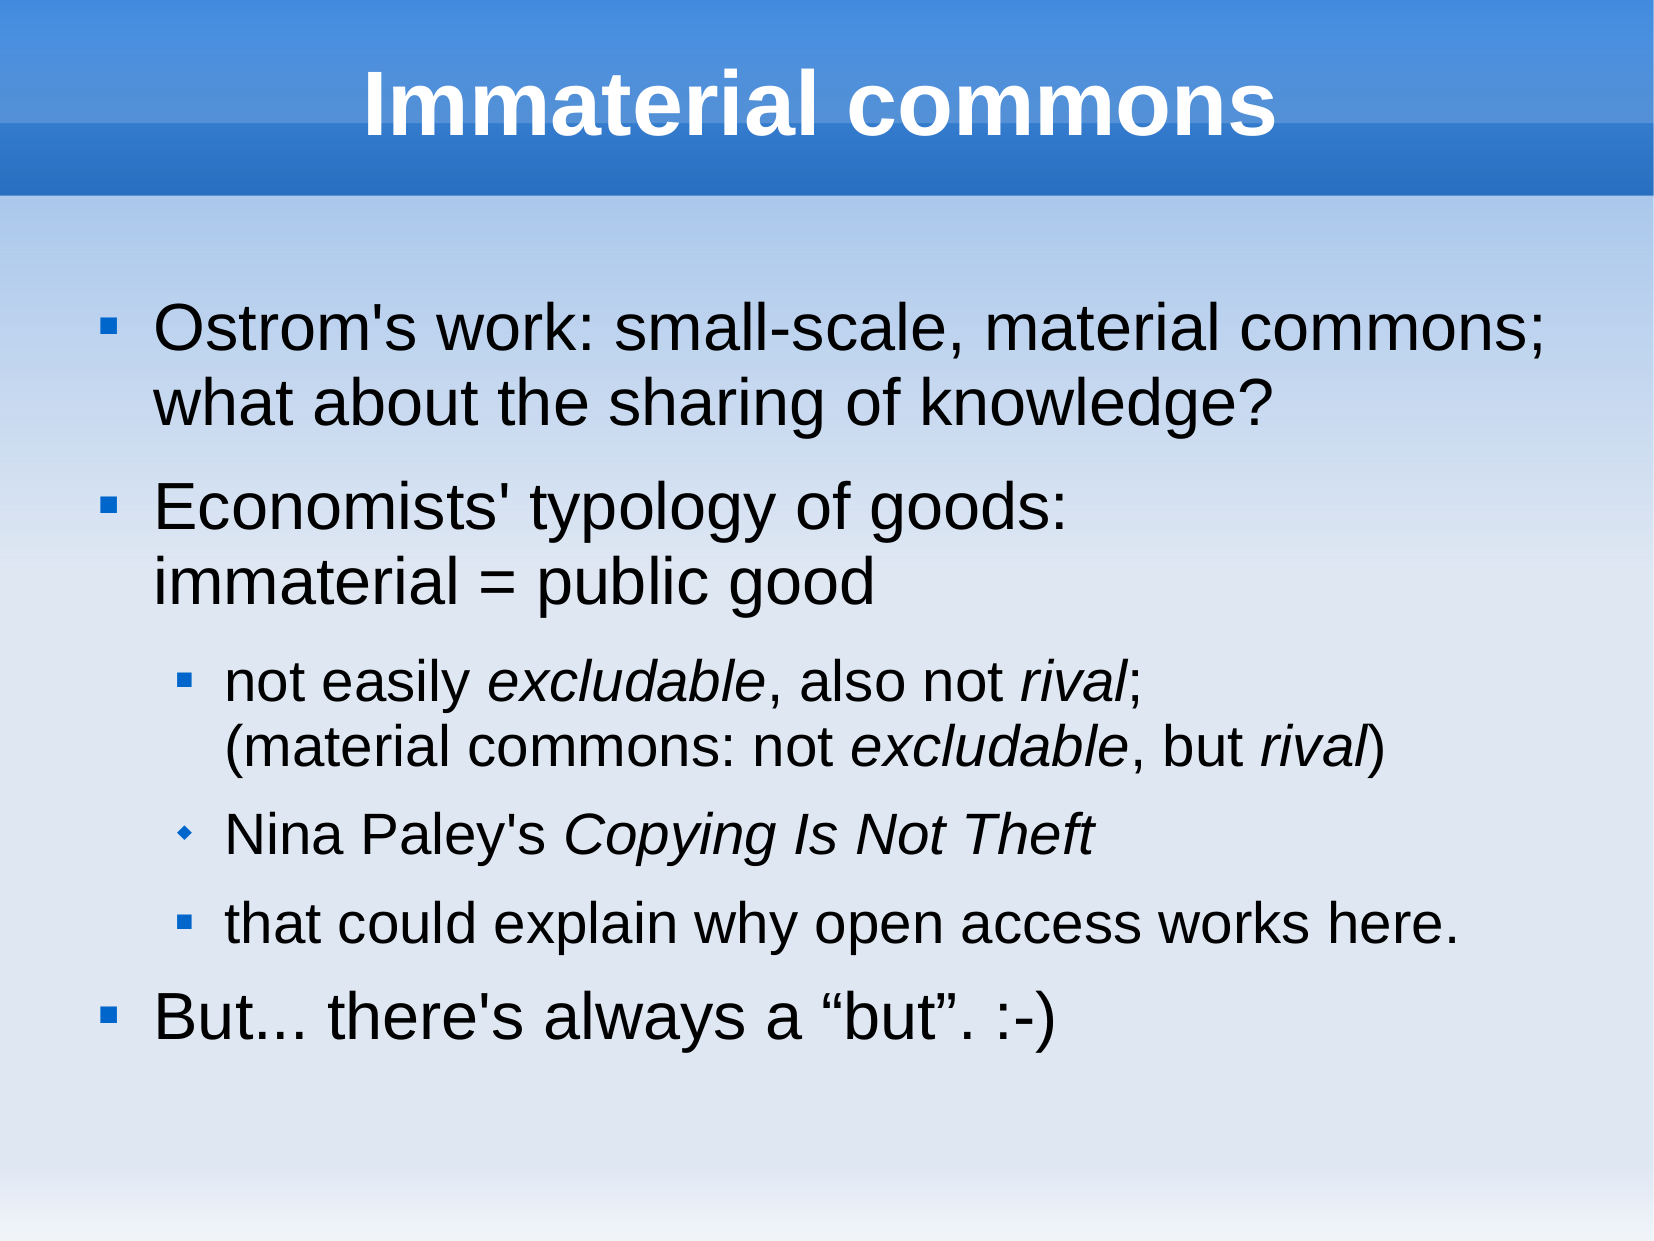

# Immaterial commons
Ostrom's work: small-scale, material commons; what about the sharing of knowledge?
Economists' typology of goods:
immaterial = public good
not easily excludable, also not rival;
(material commons: not excludable, but rival)
Nina Paley's Copying Is Not Theft
that could explain why open access works here.
But... there's always a “but”. :-)